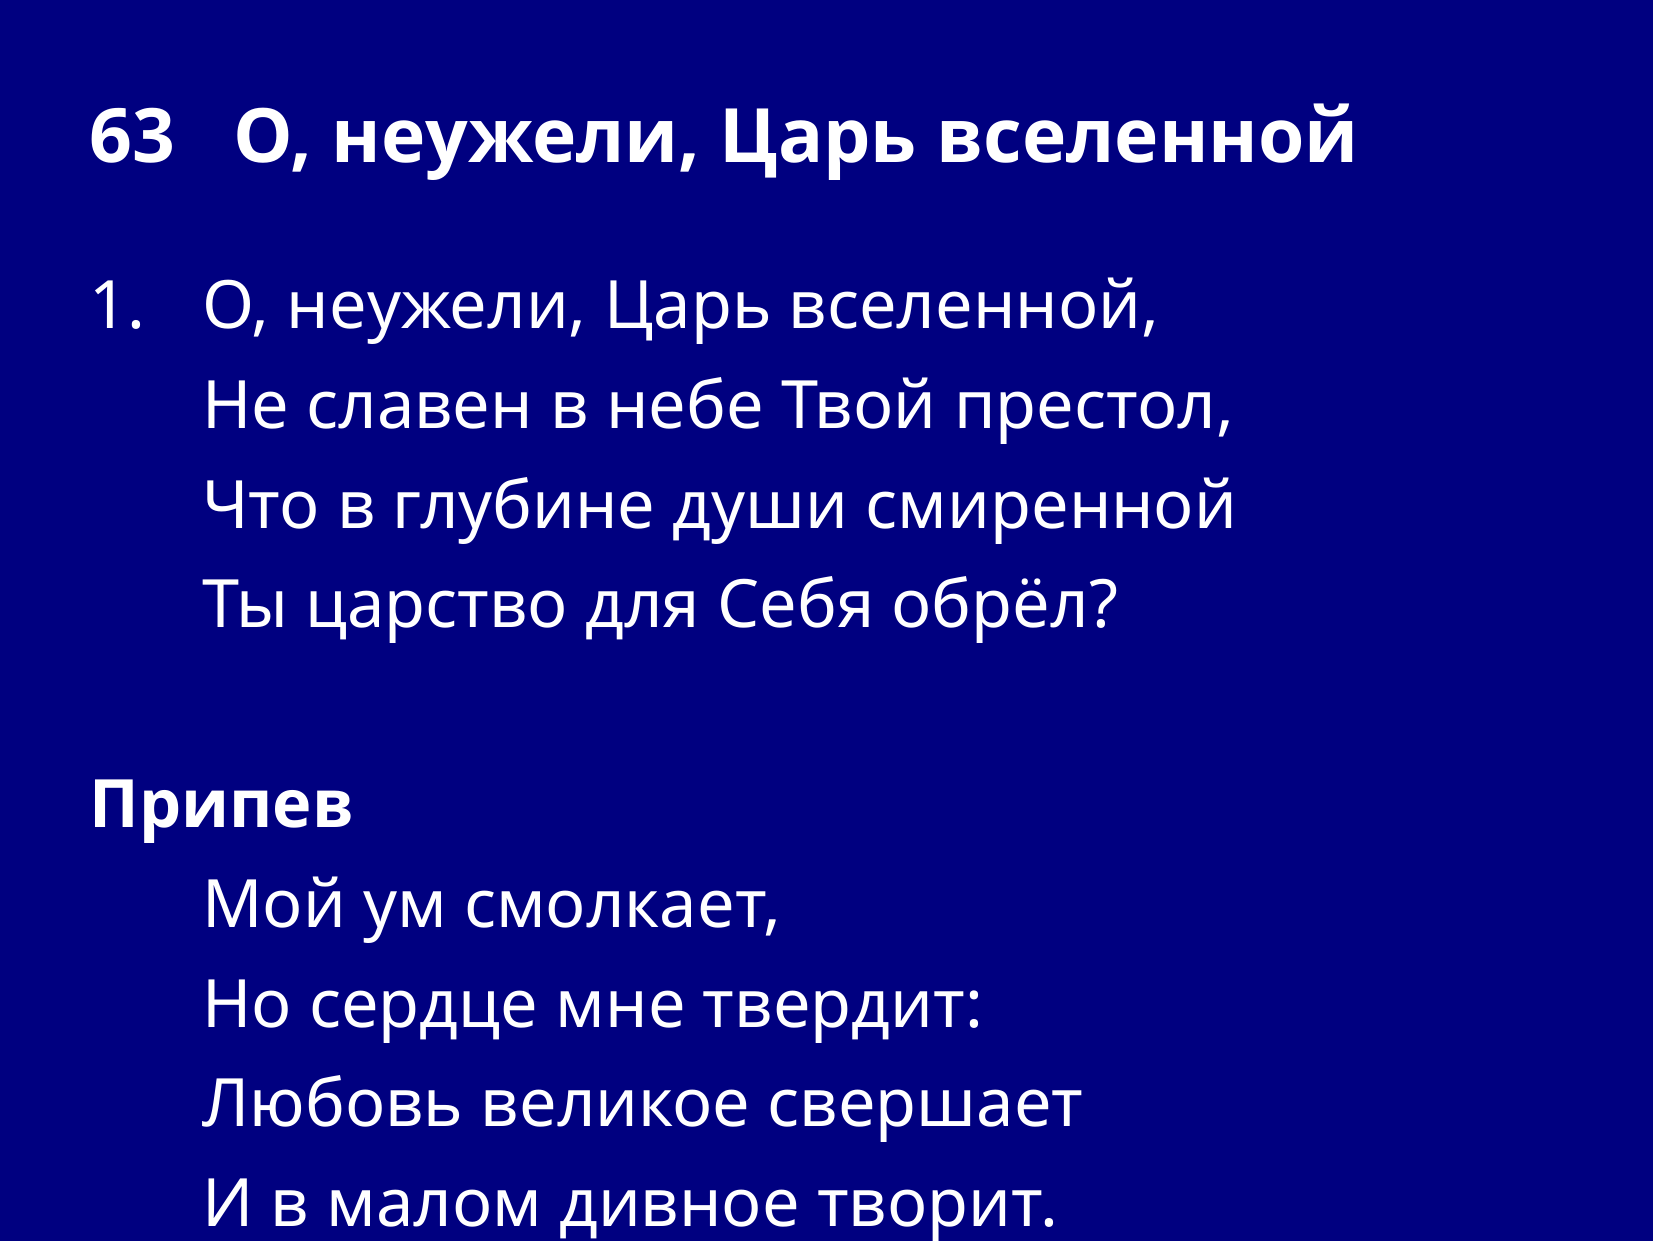

63 О, неужели, Царь вселенной
1.	О, неужели, Царь вселенной,
	Не славен в небе Твой престол,
	Что в глубине души смиренной
	Ты царство для Себя обрёл?
Припев
	Мой ум смолкает,
	Но сердце мне твердит:
	Любовь великое свершает
	И в малом дивное творит.